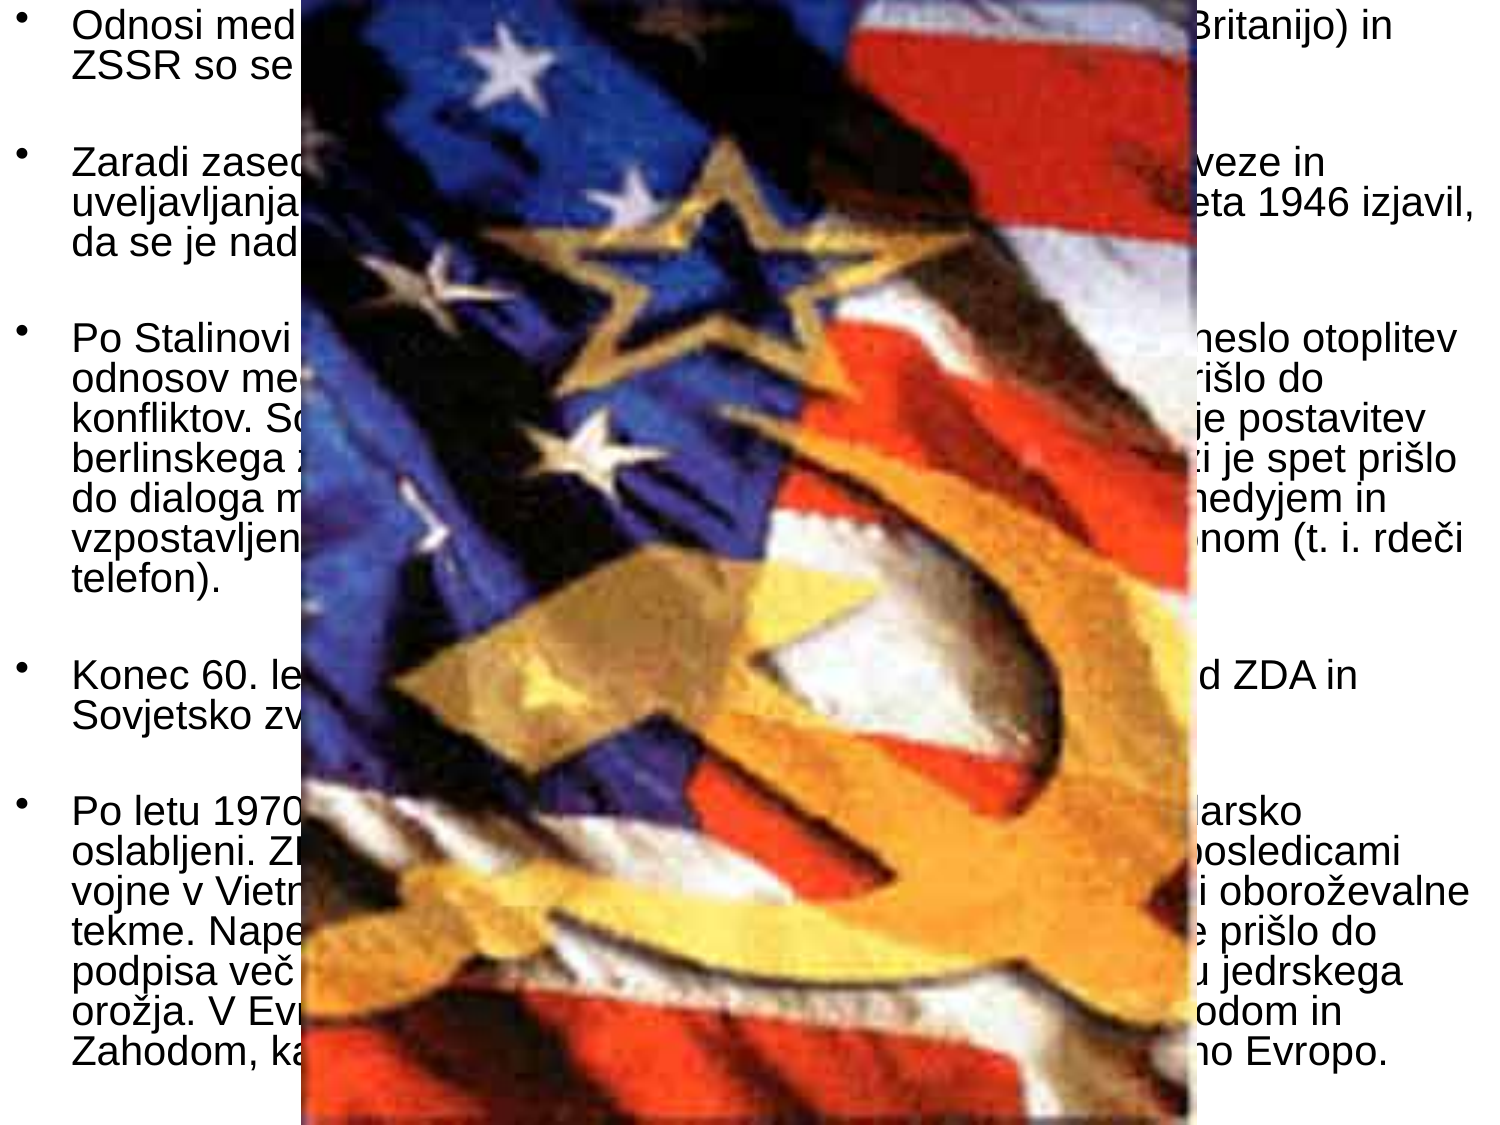

# Odnosi med zahodnimi zavezniki (tj. ZDA, Francijo in Veliko Britanijo) in ZSSR so se začeli krhati kmalu po koncu 2. svetovne vojne.
Zaradi zasedbe vzhodnoevropskih držav s strani Sovjetske zveze in uveljavljanja komunizma v teh državah je Winston Churchill leta 1946 izjavil, da se je nad Evropo spustila železna zavesa.
Po Stalinovi smrti je na oblast prišel Nikita Hruščov, kar je prineslo otoplitev odnosov med Vzhodom in Zahodom. Vendar je kmalu spet prišlo do konfliktov. Sovjetska zveza je zasedla Madžarsko, sledila pa je postavitev berlinskega zidu ter kubanska raketna kriza. Po kubanski krizi je spet prišlo do dialoga med Hruščovom in ameriškim predsednikom Kennedyjem in vzpostavljena je bila direktna linija med Moskvo in Washingtonom (t. i. rdeči telefon).
Konec 60. let 20. stoletja je prišlo do oboroževalne tekme med ZDA in Sovjetsko zvezo, vesoljske tekme in vietnamske vojne.
Po letu 1970 sta bili obe velesili, tako ZDA, kot ZSSR gospodarsko oslabljeni. ZDA so se soočale z gospodarskimi in političnimi posledicami vojne v Vietnamu, Sovjetska zveza pa je začela slabeti zaradi oboroževalne tekme. Napetosti med državama so se začele umirjati, zato je prišlo do podpisa več sporazumov, kot so npr. sporazumi o omejevanju jedrskega orožja. V Evropi se je pojavilo pospešeno trgovanje med Vzhodom in Zahodom, kar je otoplilo tudi odnose med Vzhodno in Zahodno Evropo.